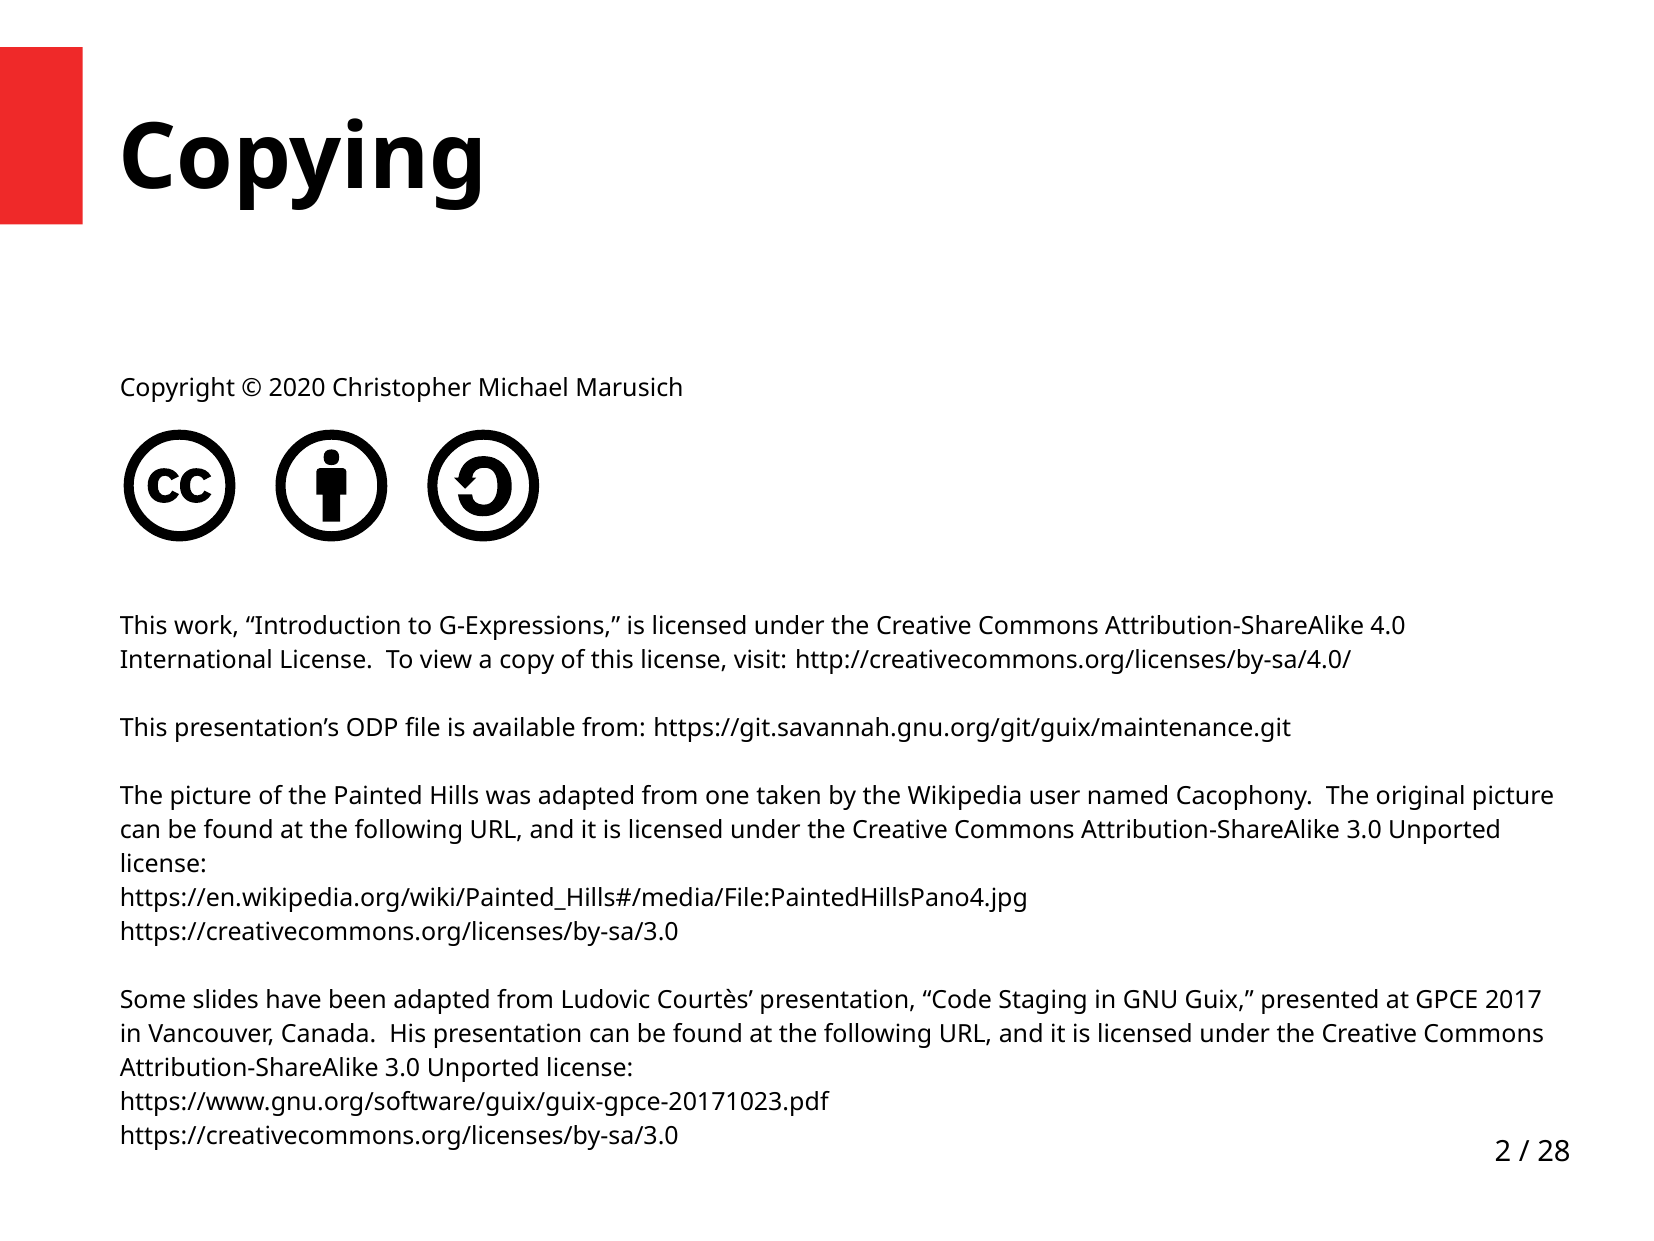

# Copying
Copyright © 2020 Christopher Michael Marusich
This work, “Introduction to G-Expressions,” is licensed under the Creative Commons Attribution-ShareAlike 4.0 International License. To view a copy of this license, visit: http://creativecommons.org/licenses/by-sa/4.0/
This presentation’s ODP file is available from: https://git.savannah.gnu.org/git/guix/maintenance.git
The picture of the Painted Hills was adapted from one taken by the Wikipedia user named Cacophony. The original picture can be found at the following URL, and it is licensed under the Creative Commons Attribution-ShareAlike 3.0 Unported license:
https://en.wikipedia.org/wiki/Painted_Hills#/media/File:PaintedHillsPano4.jpg
https://creativecommons.org/licenses/by-sa/3.0
Some slides have been adapted from Ludovic Courtès’ presentation, “Code Staging in GNU Guix,” presented at GPCE 2017 in Vancouver, Canada. His presentation can be found at the following URL, and it is licensed under the Creative Commons Attribution-ShareAlike 3.0 Unported license:
https://www.gnu.org/software/guix/guix-gpce-20171023.pdf
https://creativecommons.org/licenses/by-sa/3.0
2